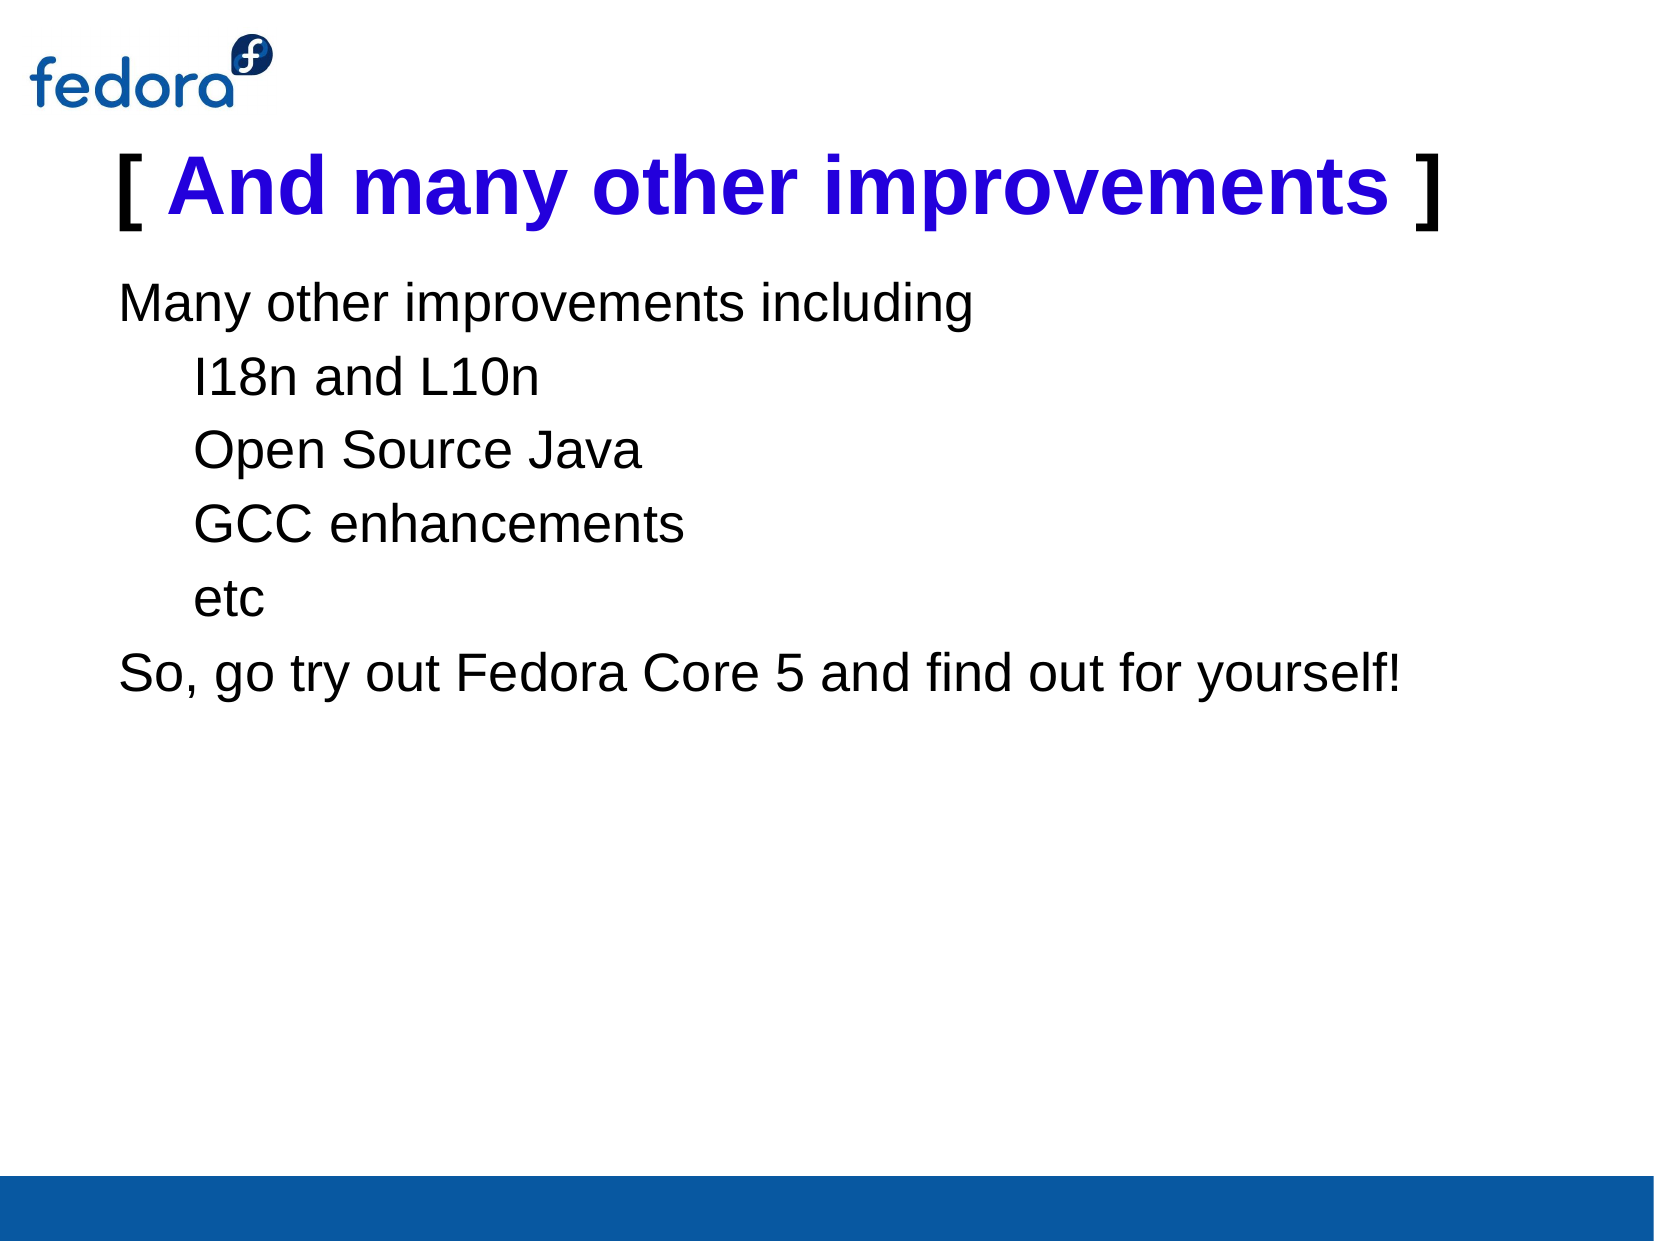

# [ And many other improvements ]
Many other improvements including
I18n and L10n
Open Source Java
GCC enhancements
etc
So, go try out Fedora Core 5 and find out for yourself!